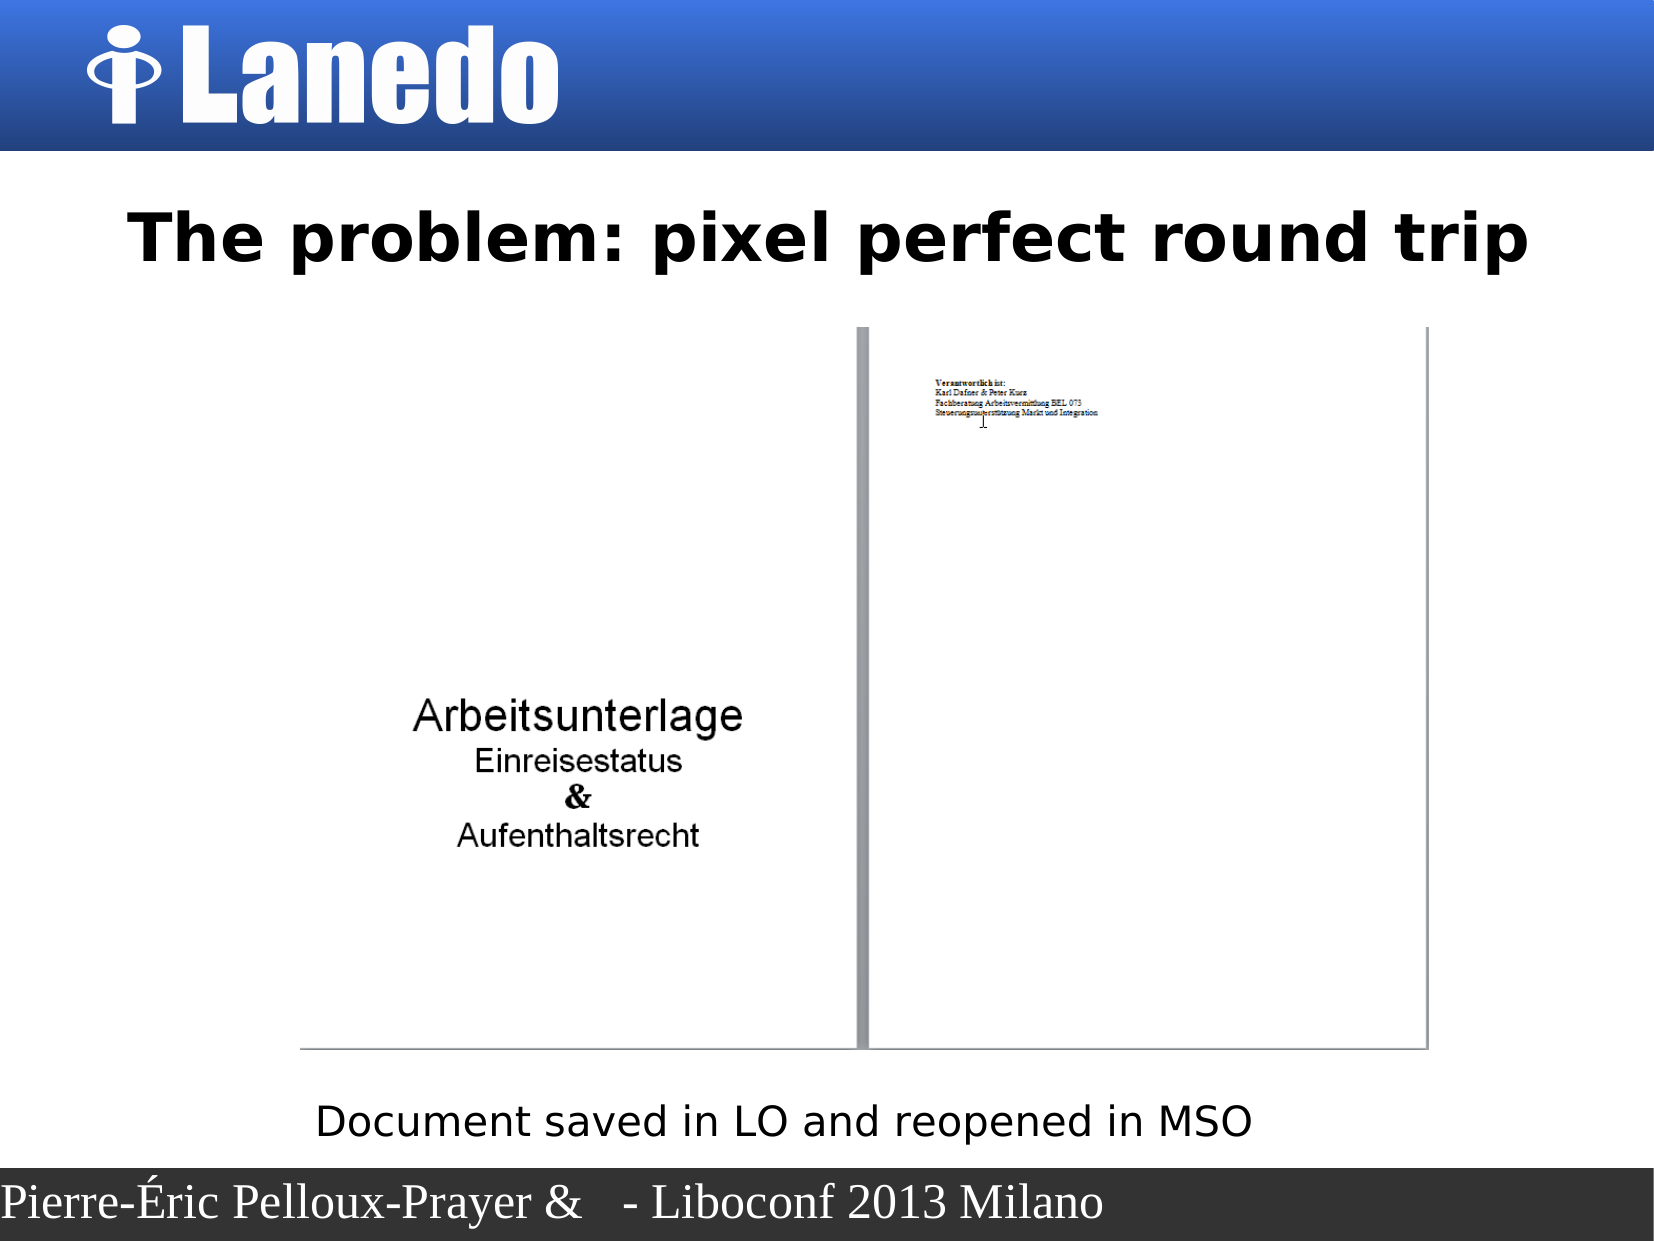

The problem: pixel perfect round trip
Document saved in LO and reopened in MSO